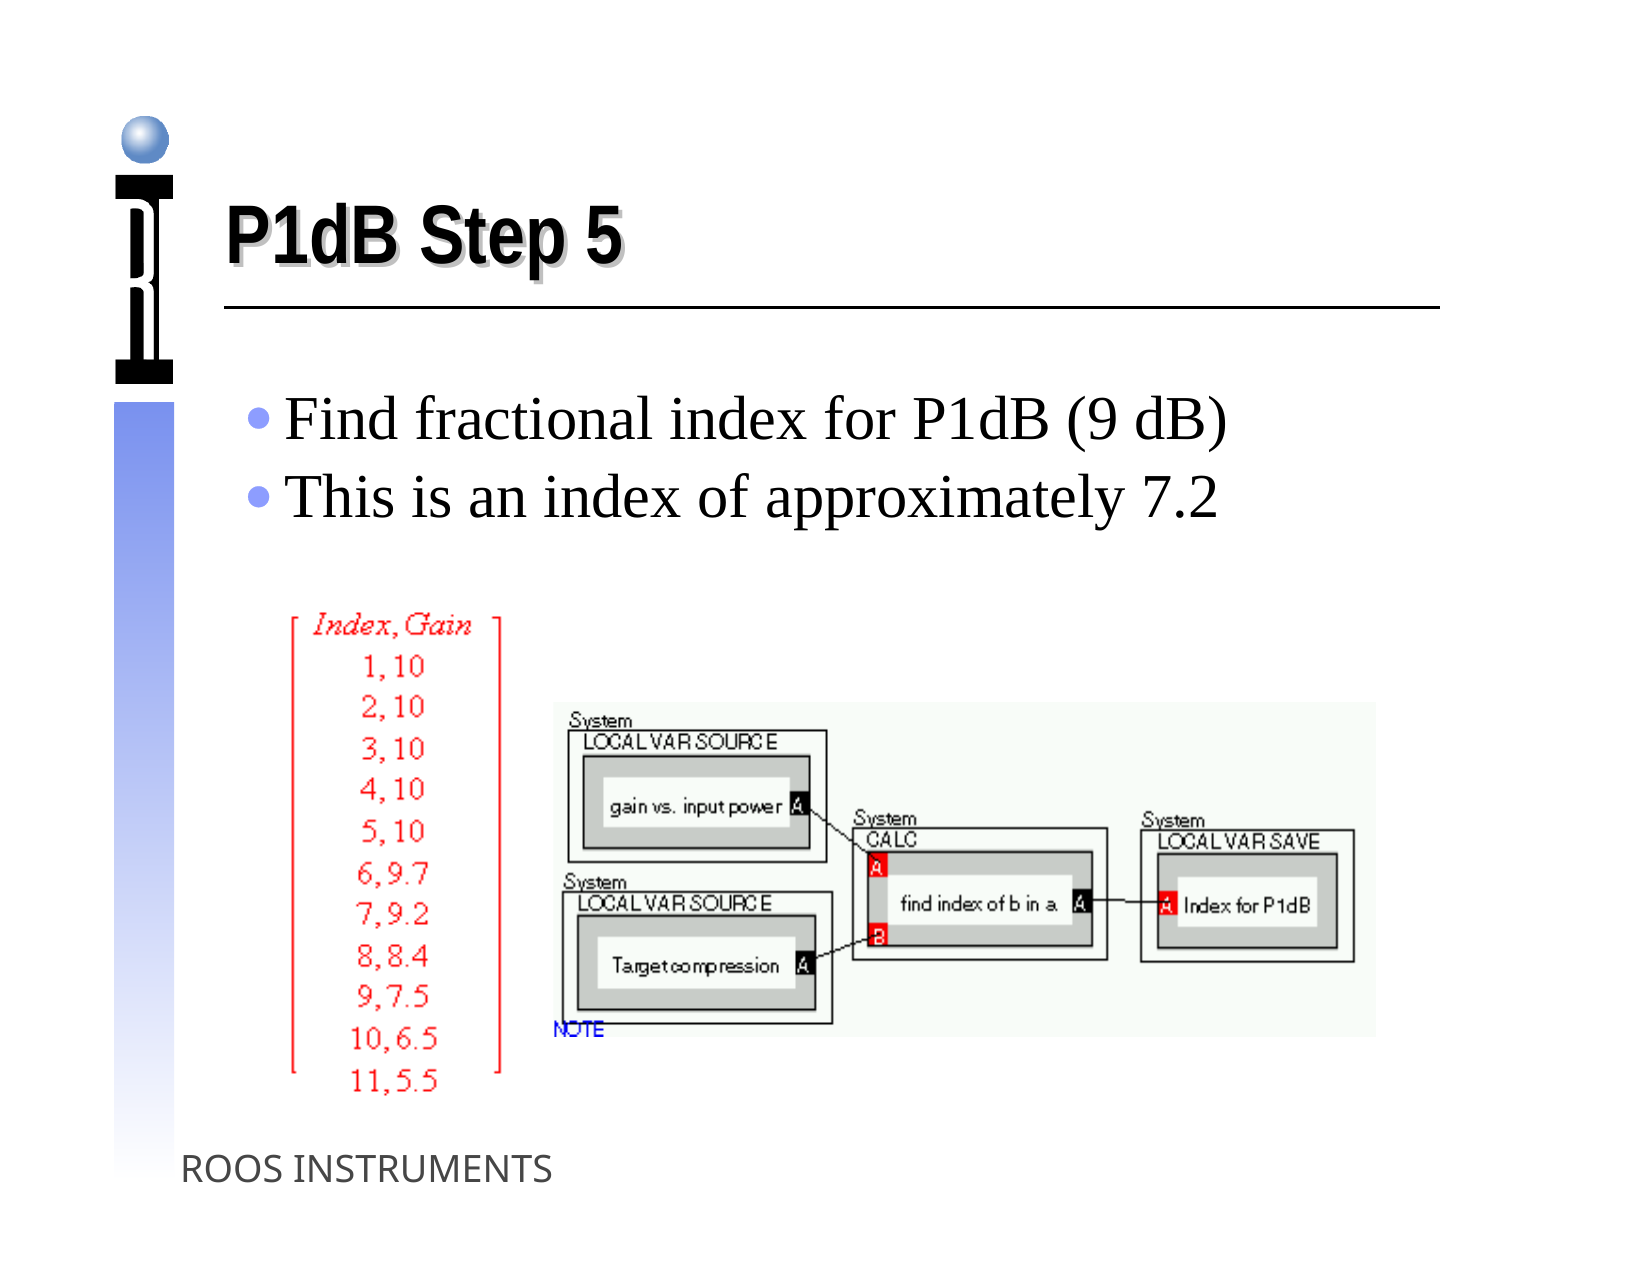

P1dB Step 5
Find fractional index for P1dB (9 dB)
This is an index of approximately 7.2